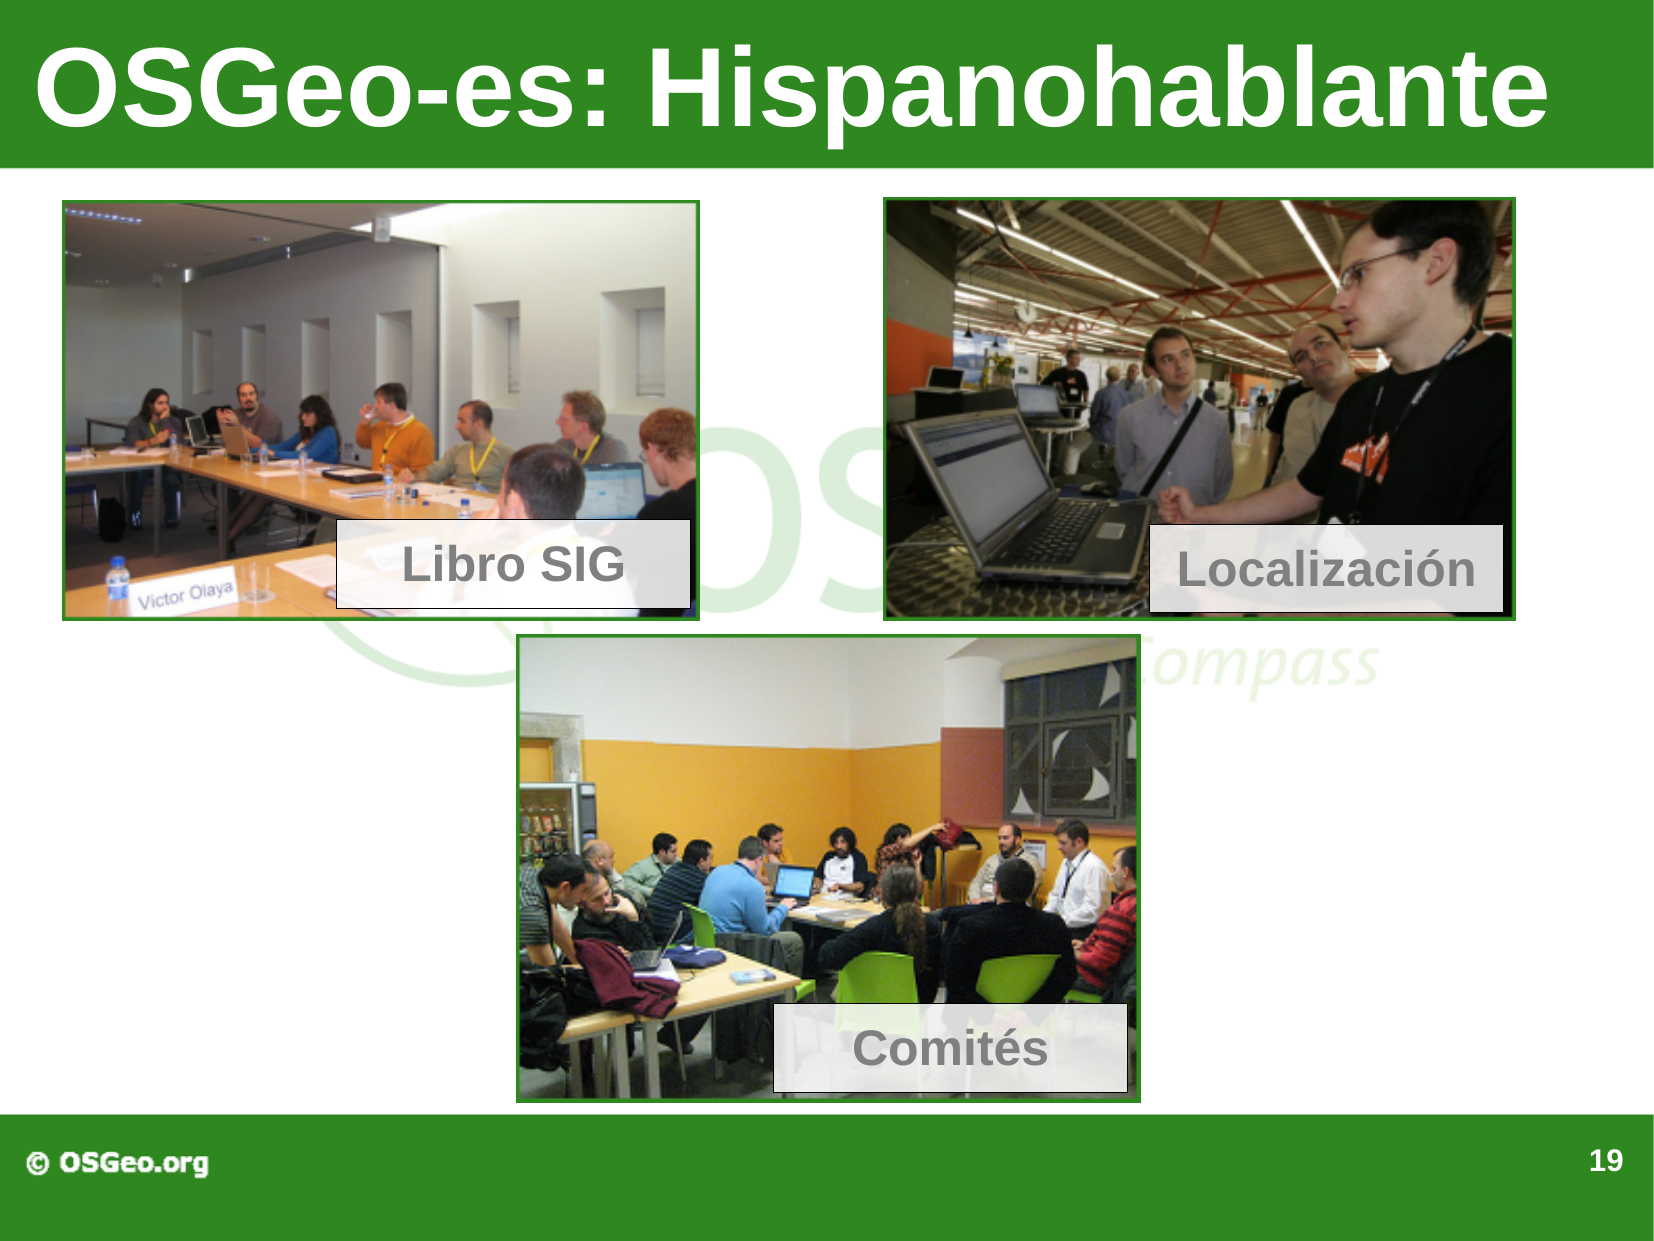

OSGeo-es: Hispanohablante
Localización
Libro SIG
Comités
19